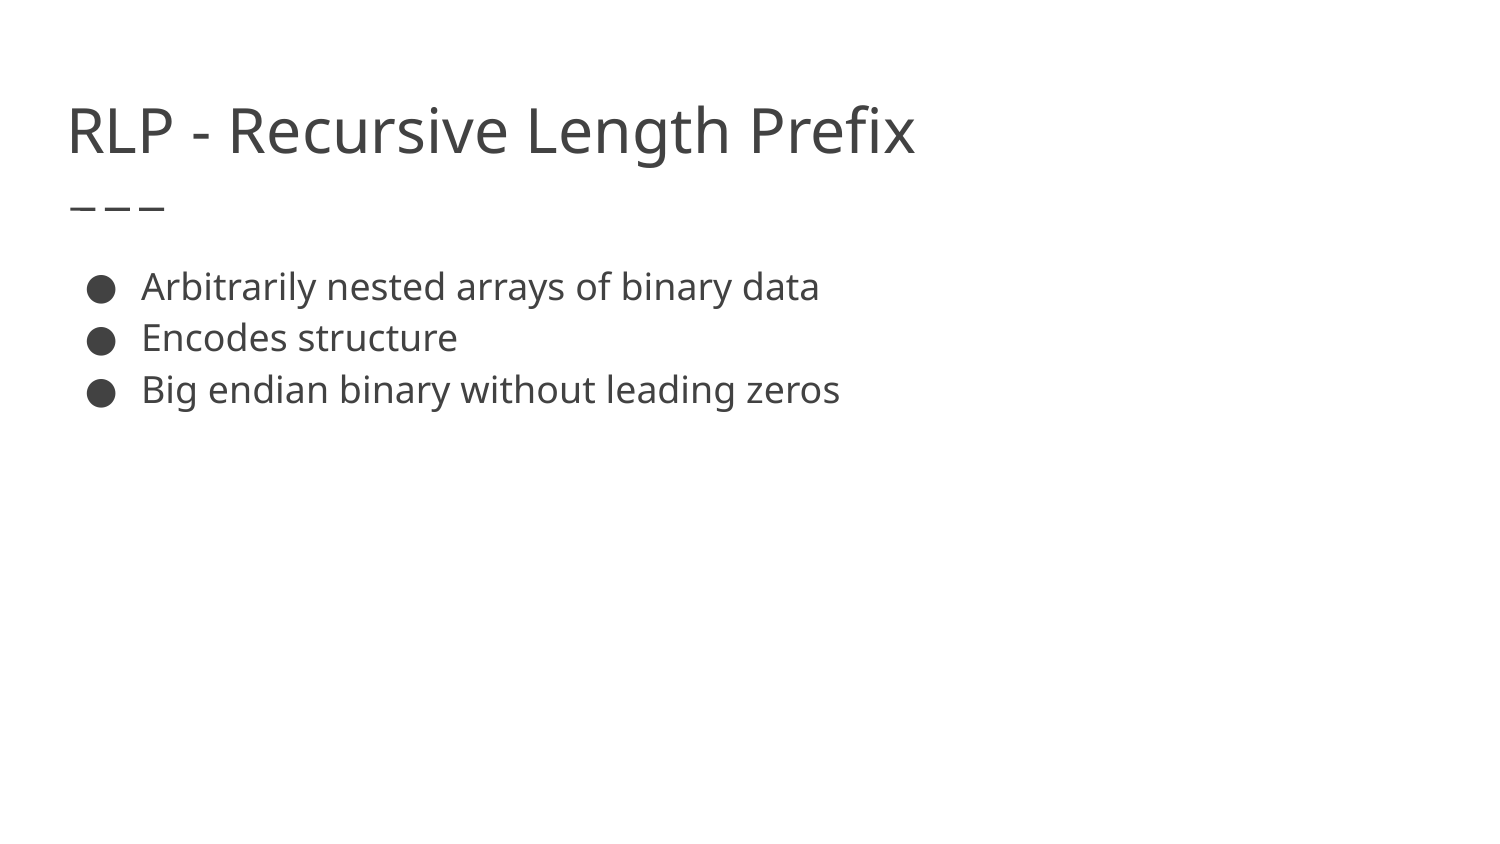

# RLP - Recursive Length Prefix
Arbitrarily nested arrays of binary data
Encodes structure
Big endian binary without leading zeros